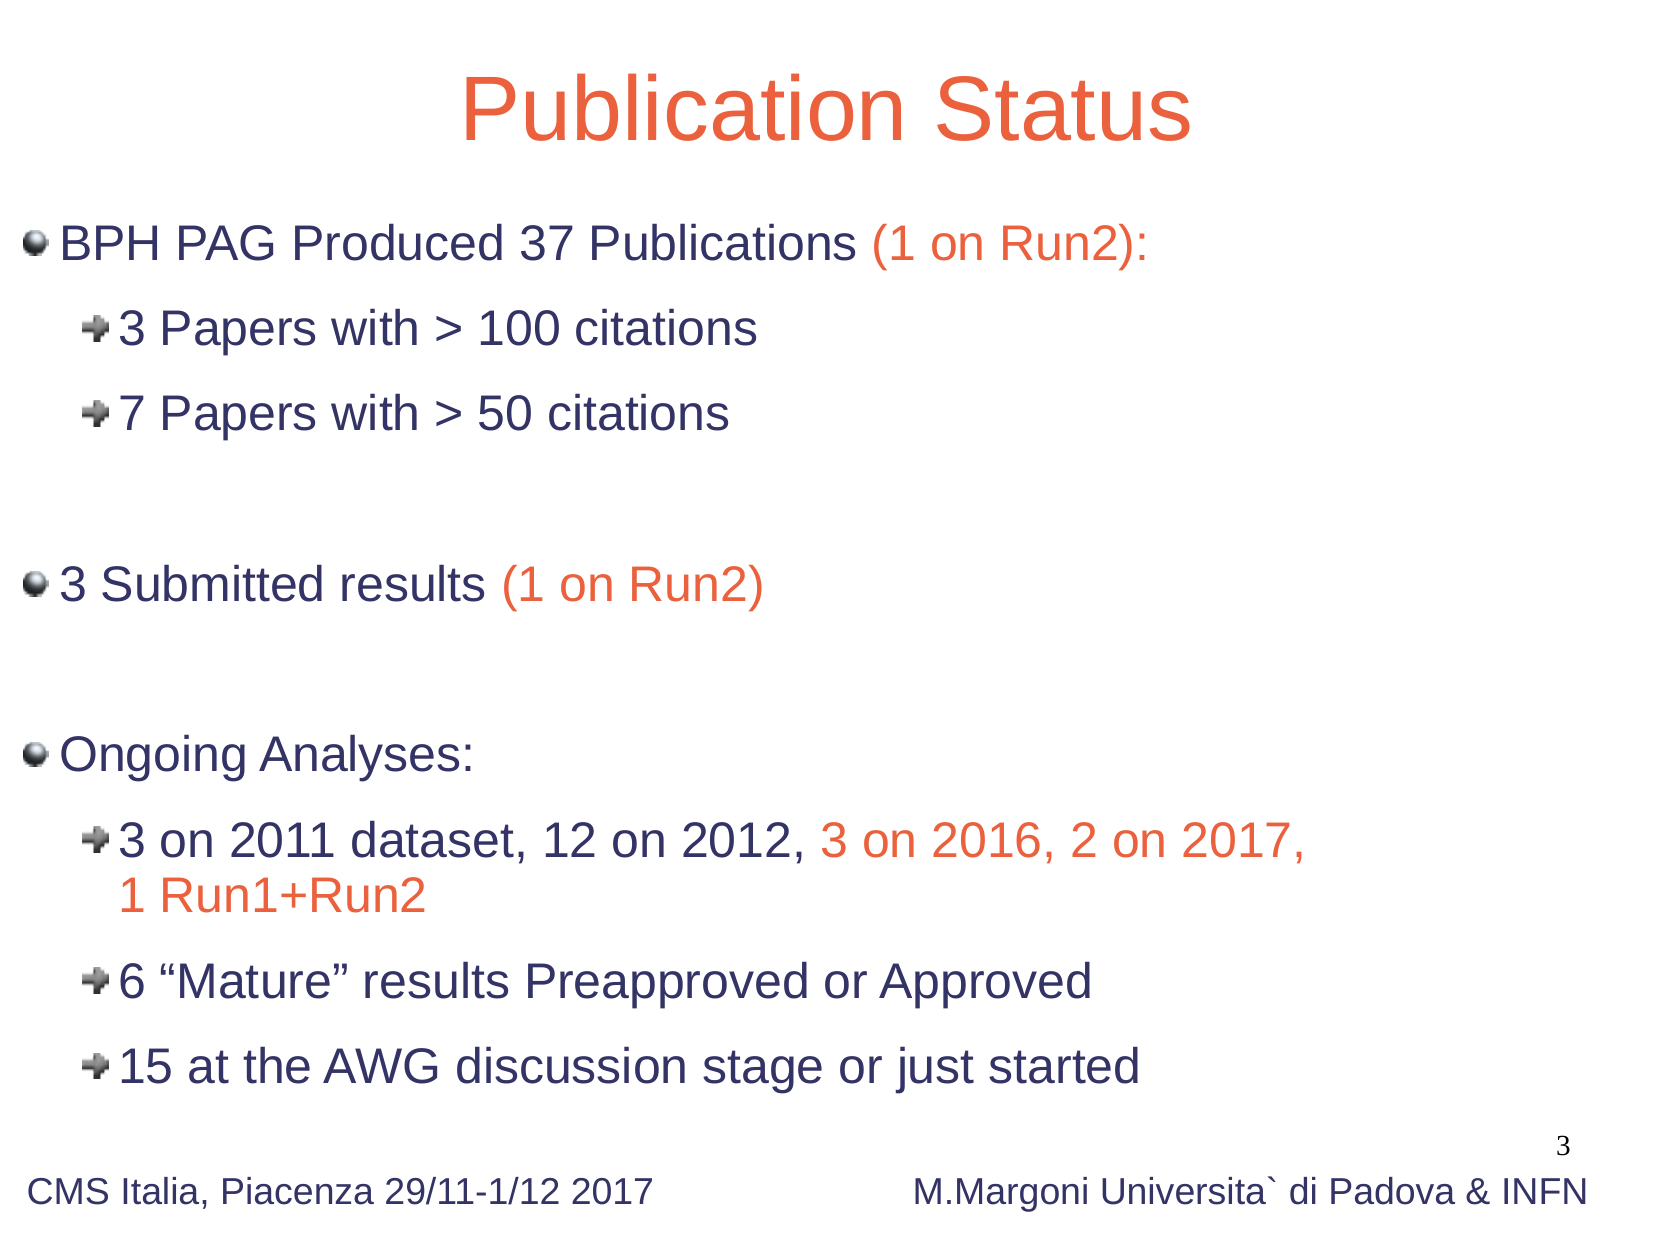

# Publication Status
BPH PAG Produced 37 Publications (1 on Run2):
3 Papers with > 100 citations
7 Papers with > 50 citations
3 Submitted results (1 on Run2)
Ongoing Analyses:
3 on 2011 dataset, 12 on 2012, 3 on 2016, 2 on 2017, 1 Run1+Run2
6 “Mature” results Preapproved or Approved
15 at the AWG discussion stage or just started
3
CMS Italia, Piacenza 29/11-1/12 2017				M.Margoni Universita` di Padova & INFN